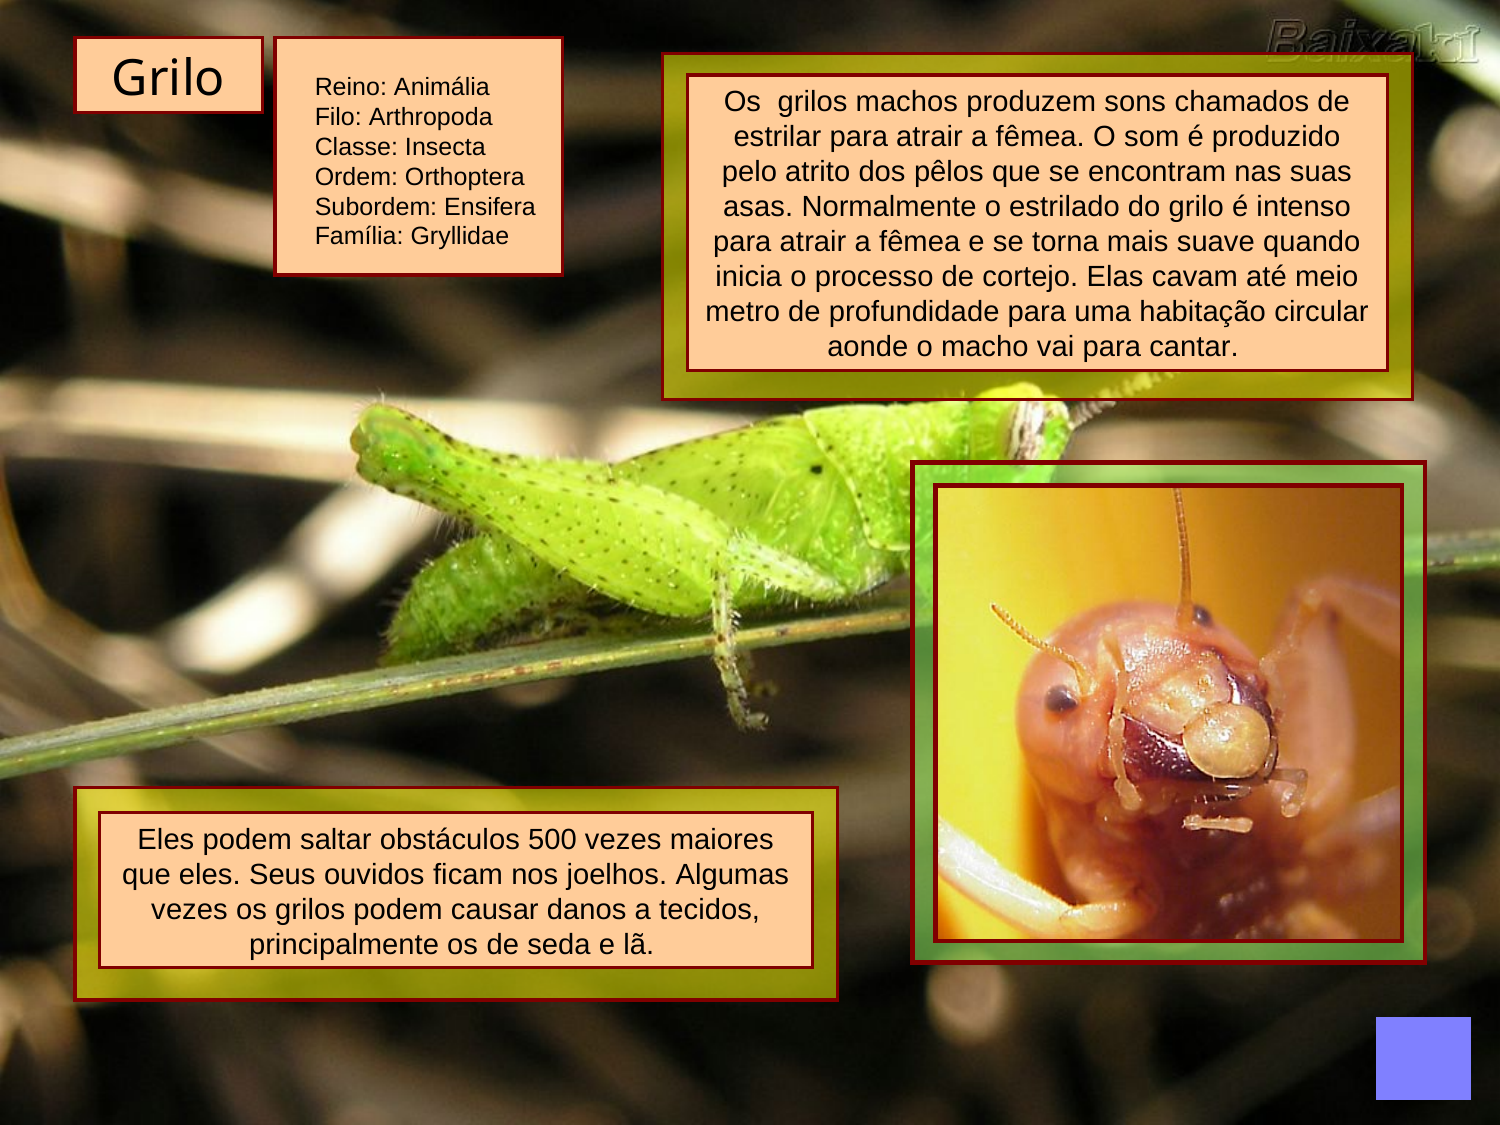

Grilo
Reino: Animália
Filo: Arthropoda
Classe: Insecta
Ordem: Orthoptera
Subordem: Ensifera
Família: Gryllidae
Os grilos machos produzem sons chamados de estrilar para atrair a fêmea. O som é produzido pelo atrito dos pêlos que se encontram nas suas asas. Normalmente o estrilado do grilo é intenso para atrair a fêmea e se torna mais suave quando inicia o processo de cortejo. Elas cavam até meio metro de profundidade para uma habitação circular aonde o macho vai para cantar.
Eles podem saltar obstáculos 500 vezes maiores que eles. Seus ouvidos ficam nos joelhos. Algumas vezes os grilos podem causar danos a tecidos, principalmente os de seda e lã.